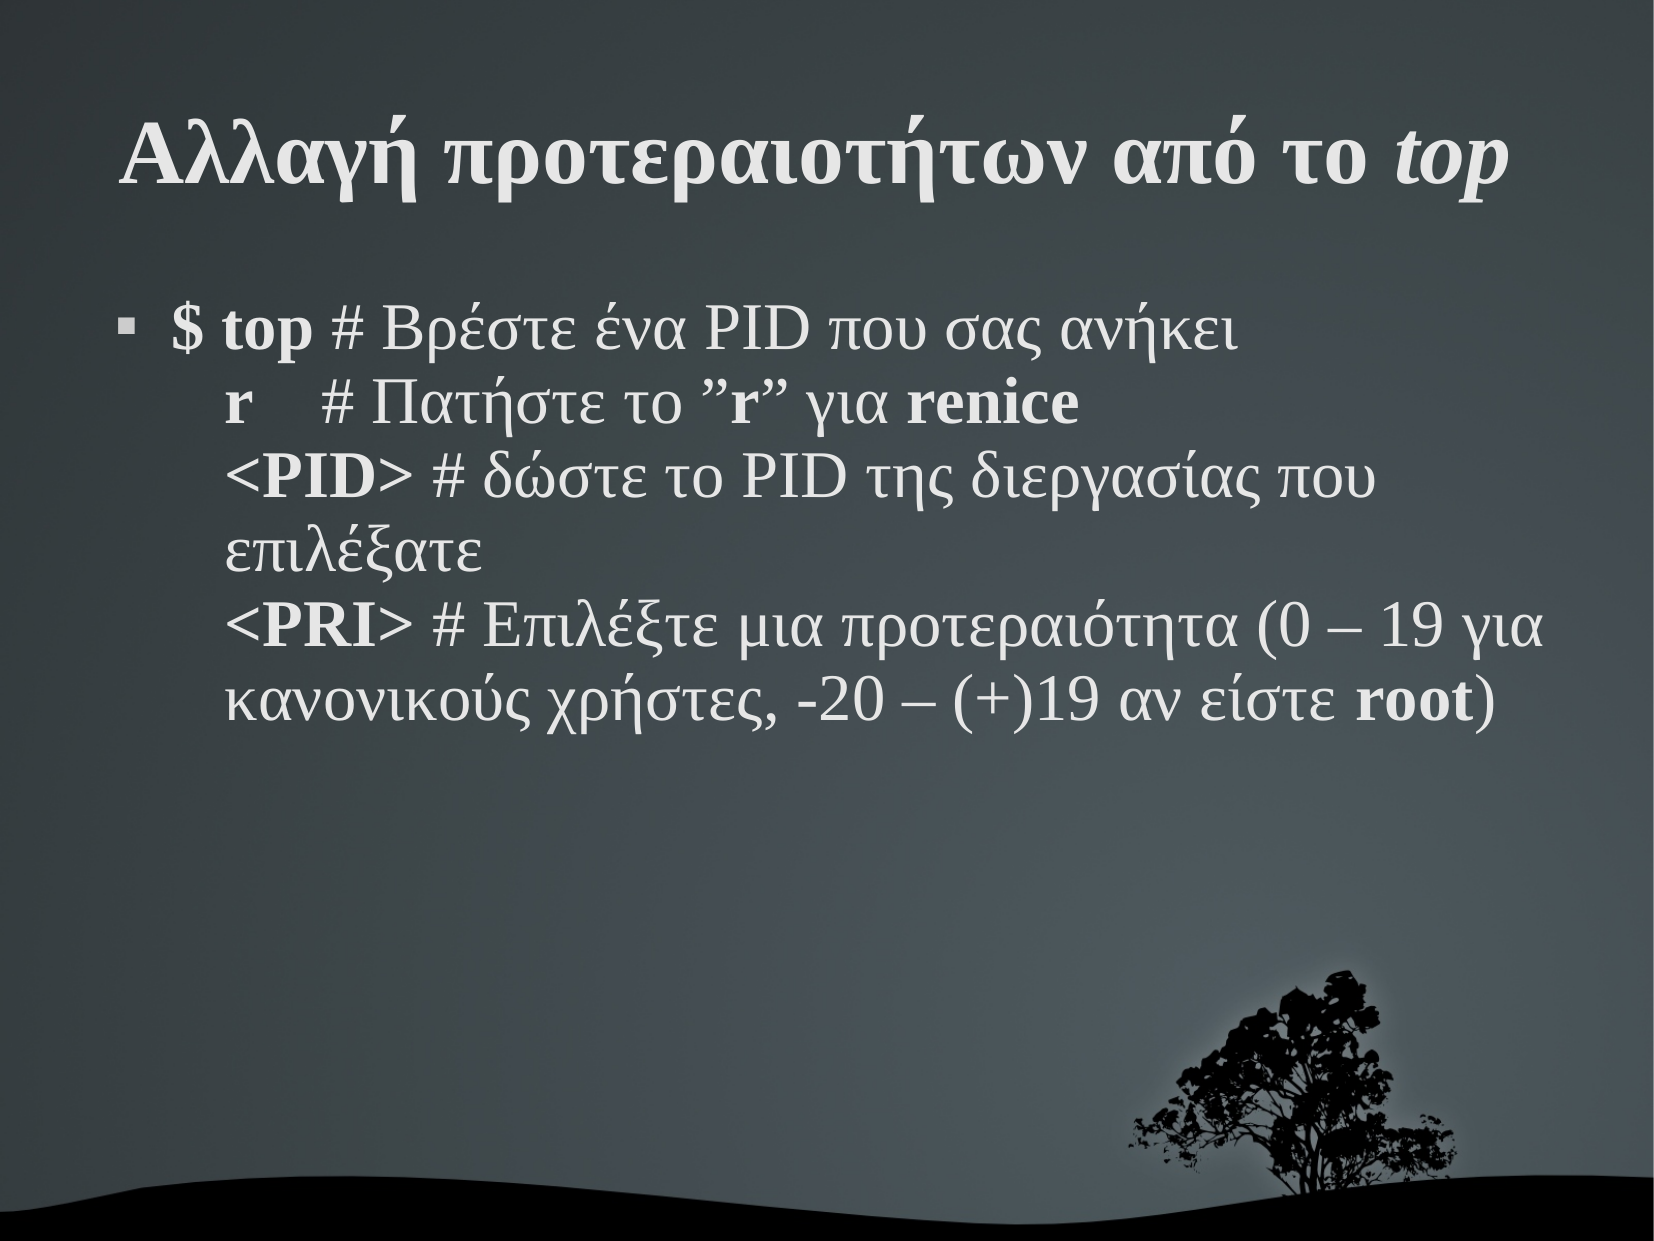

# Αλλαγή προτεραιοτήτων από το top
$ top # Βρέστε ένα PID που σας ανήκει
r # Πατήστε το ”r” για renice
<PID> # δώστε το PID της διεργασίας που επιλέξατε
<PRI> # Επιλέξτε μια προτεραιότητα (0 – 19 για κανονικούς χρήστες, -20 – (+)19 αν είστε root)